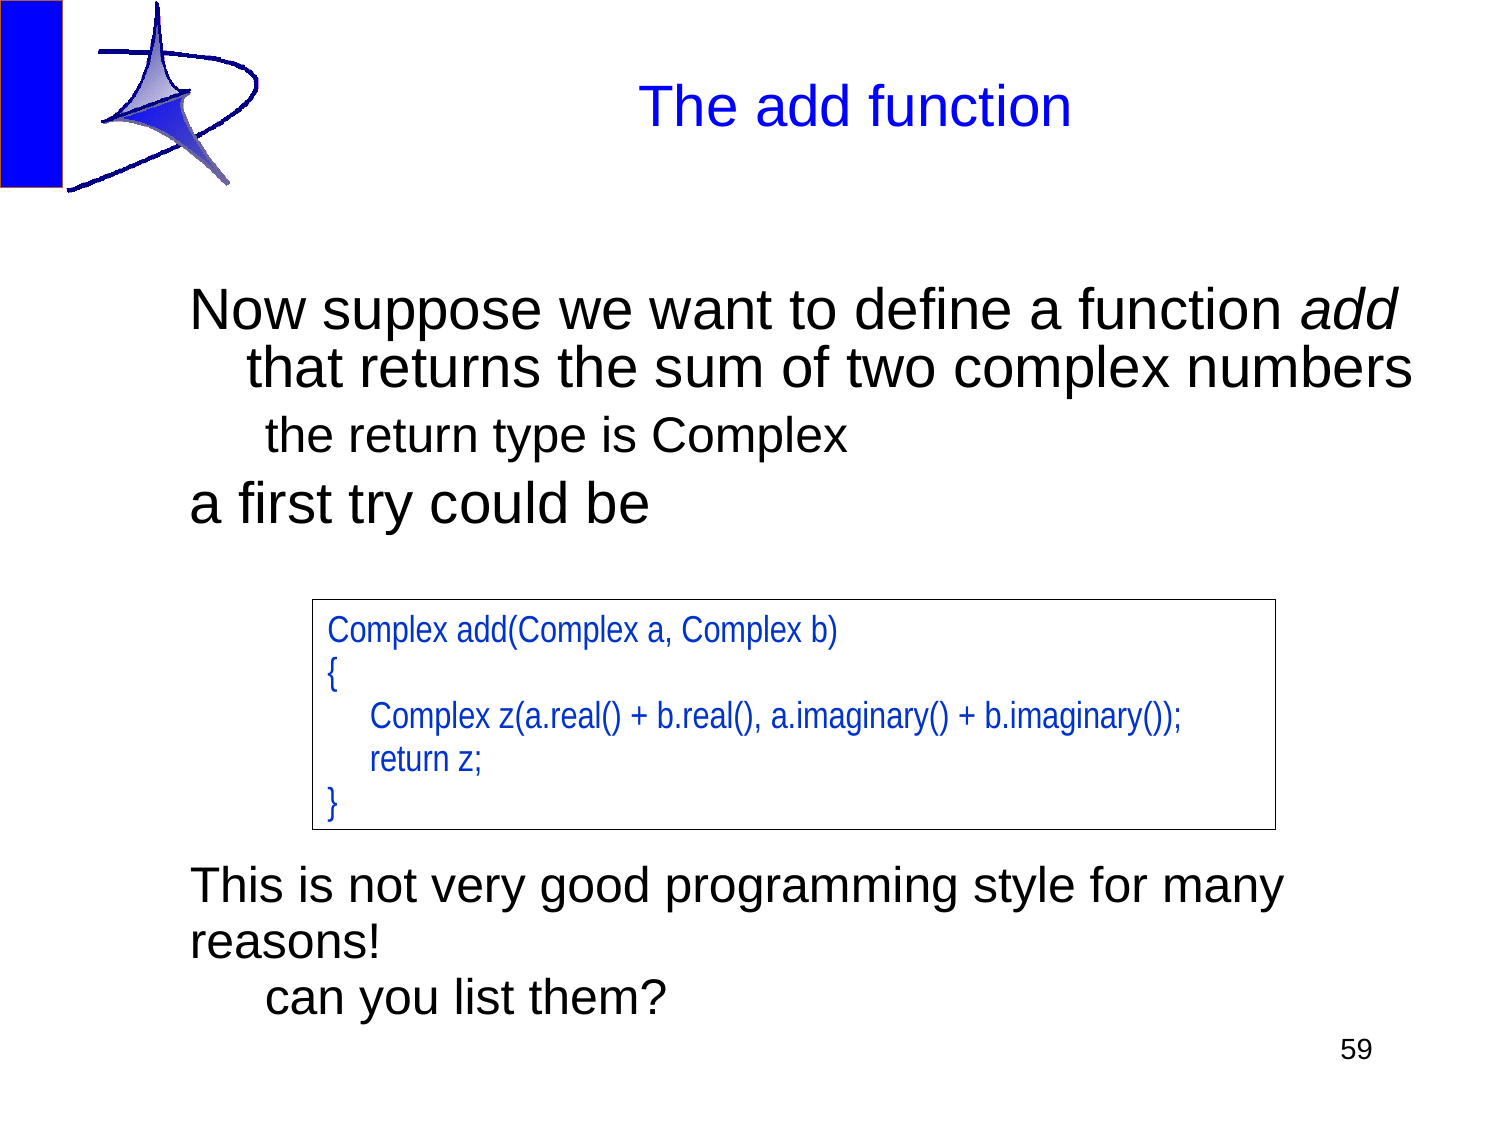

# The add function
Now suppose we want to define a function add that returns the sum of two complex numbers
the return type is Complex
a first try could be
Complex add(Complex a, Complex b)
{
 Complex z(a.real() + b.real(), a.imaginary() + b.imaginary());
 return z;
}
This is not very good programming style for many reasons!
can you list them?
59